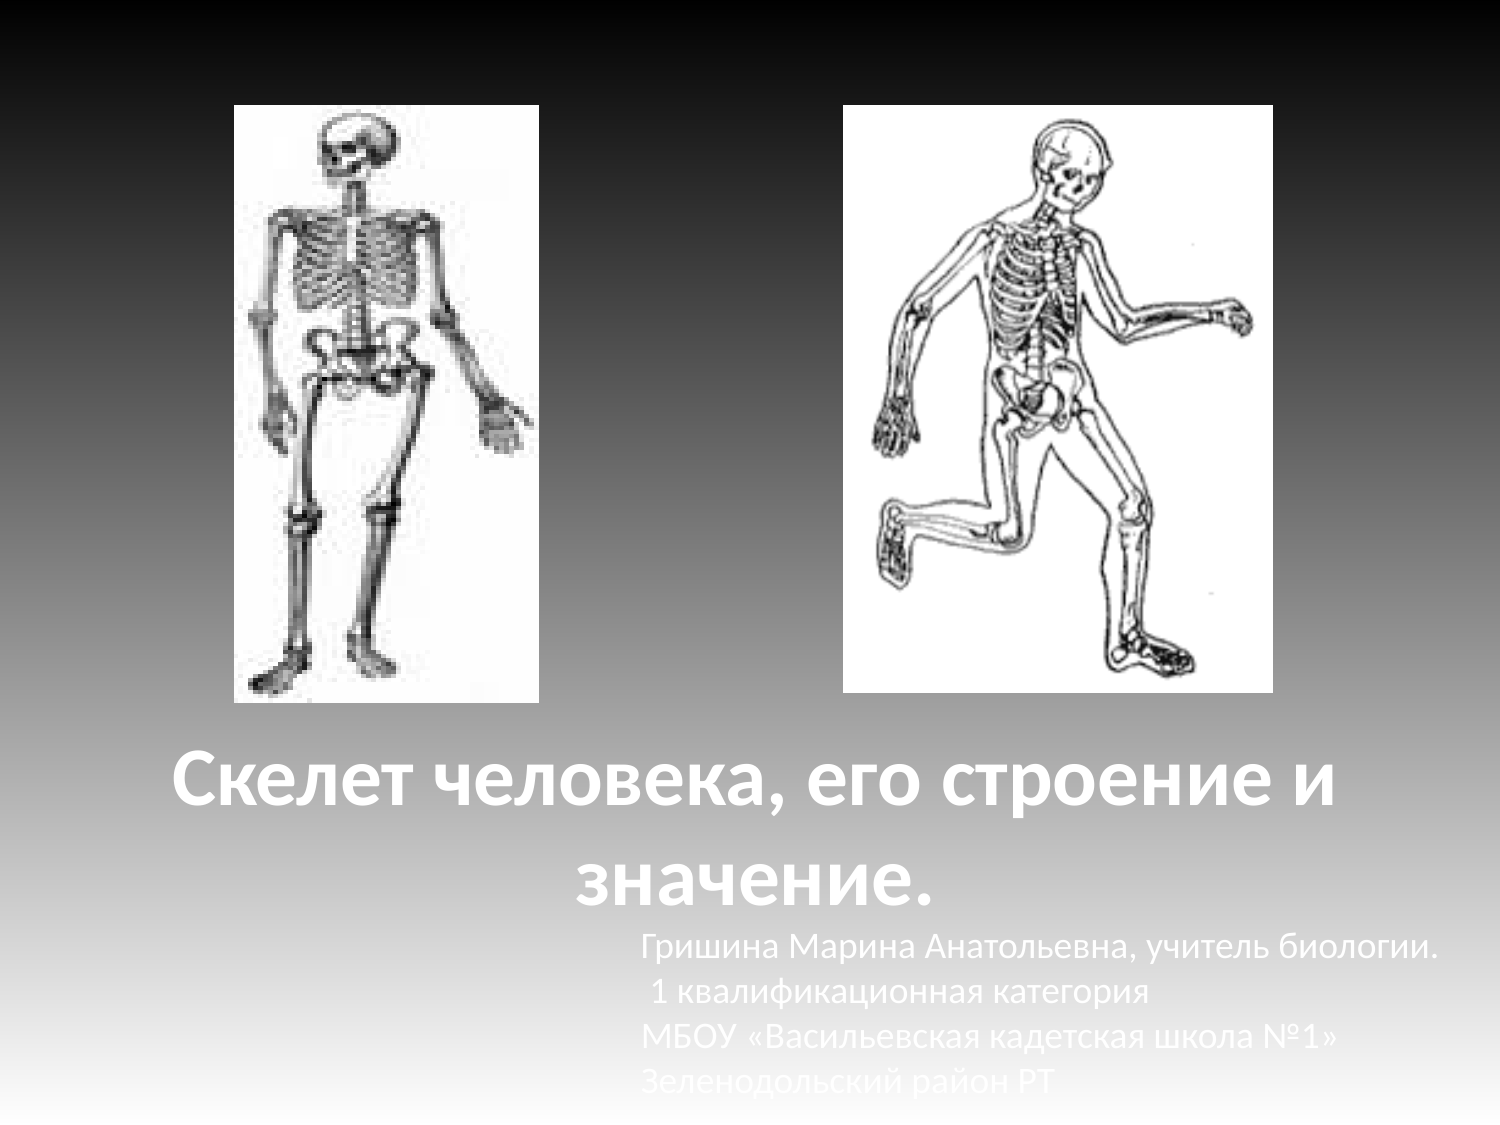

Скелет человека, его строение и значение.
Гришина Марина Анатольевна, учитель биологии.
 1 квалификационная категория
МБОУ «Васильевская кадетская школа №1»
Зеленодольский район РТ